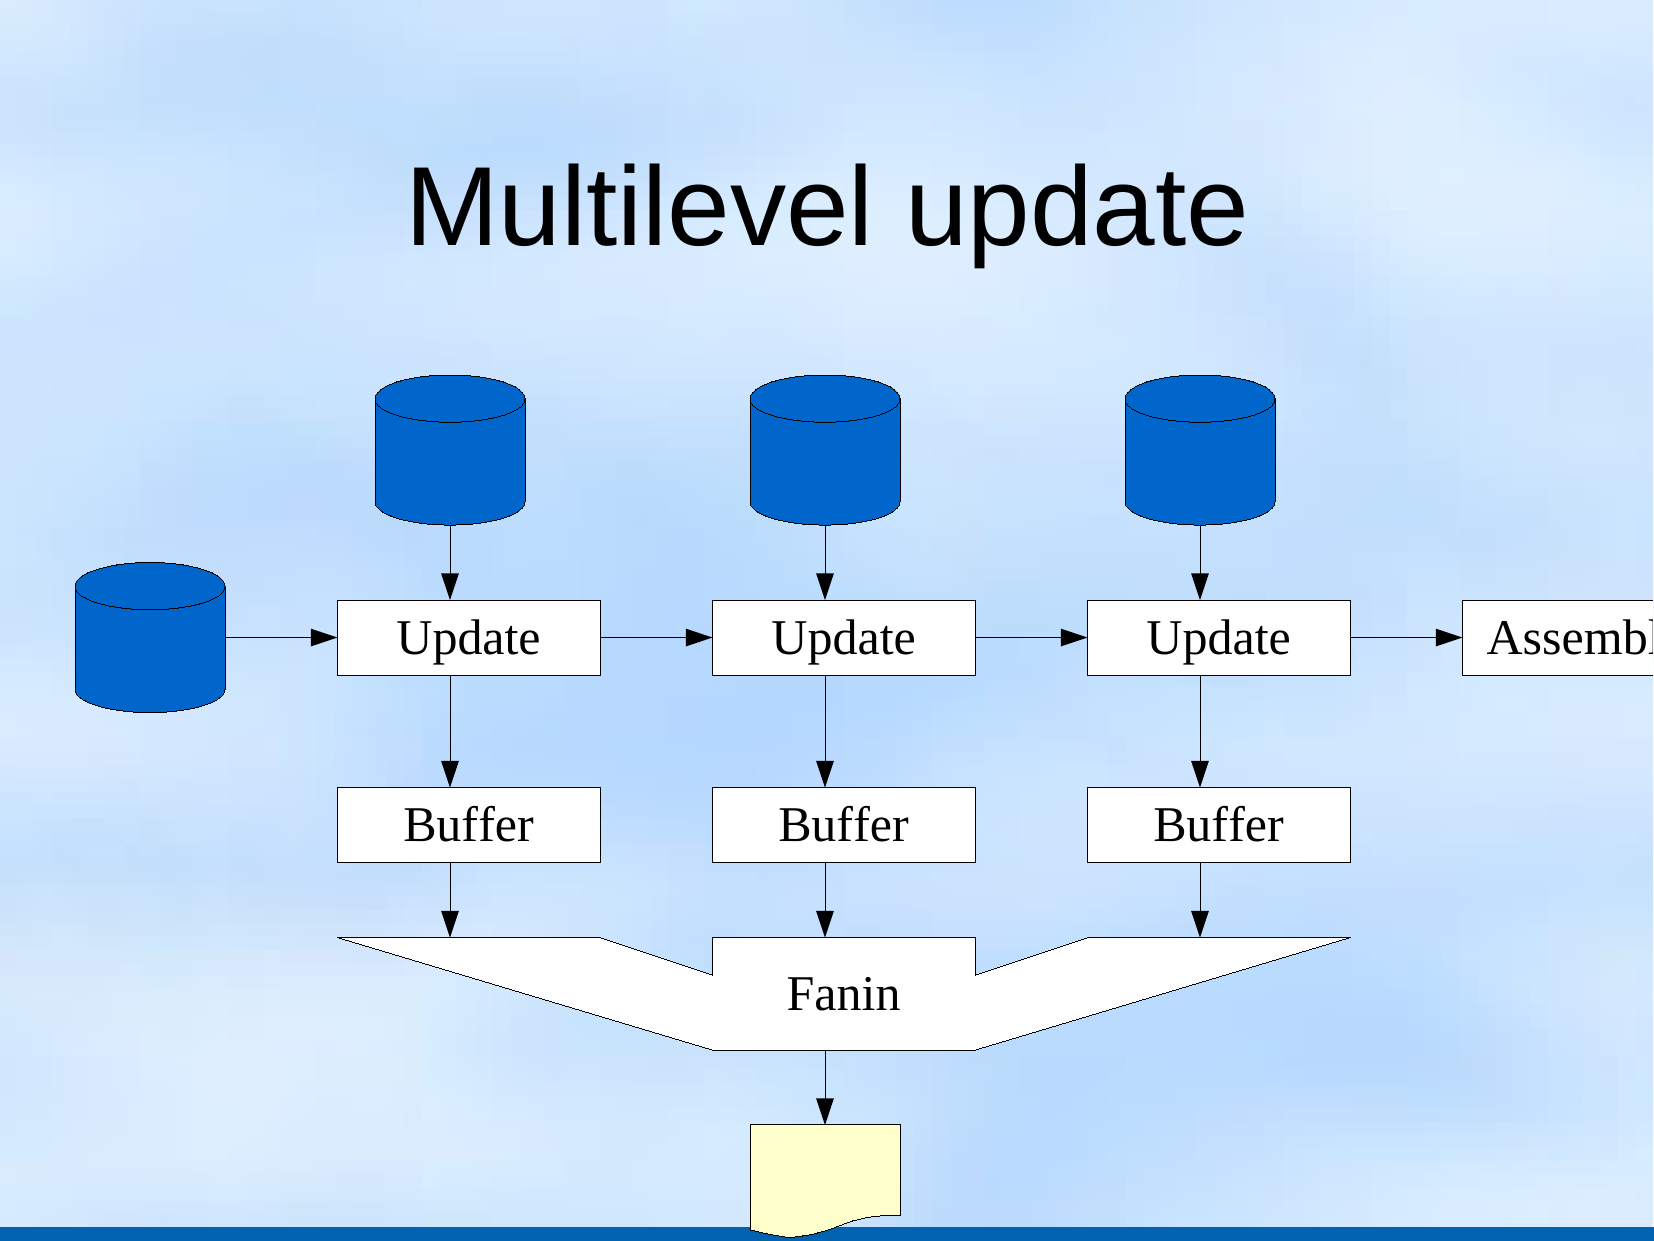

# Multilevel update
Update
Update
Update
Assembler
Buffer
Buffer
Buffer
Fanin